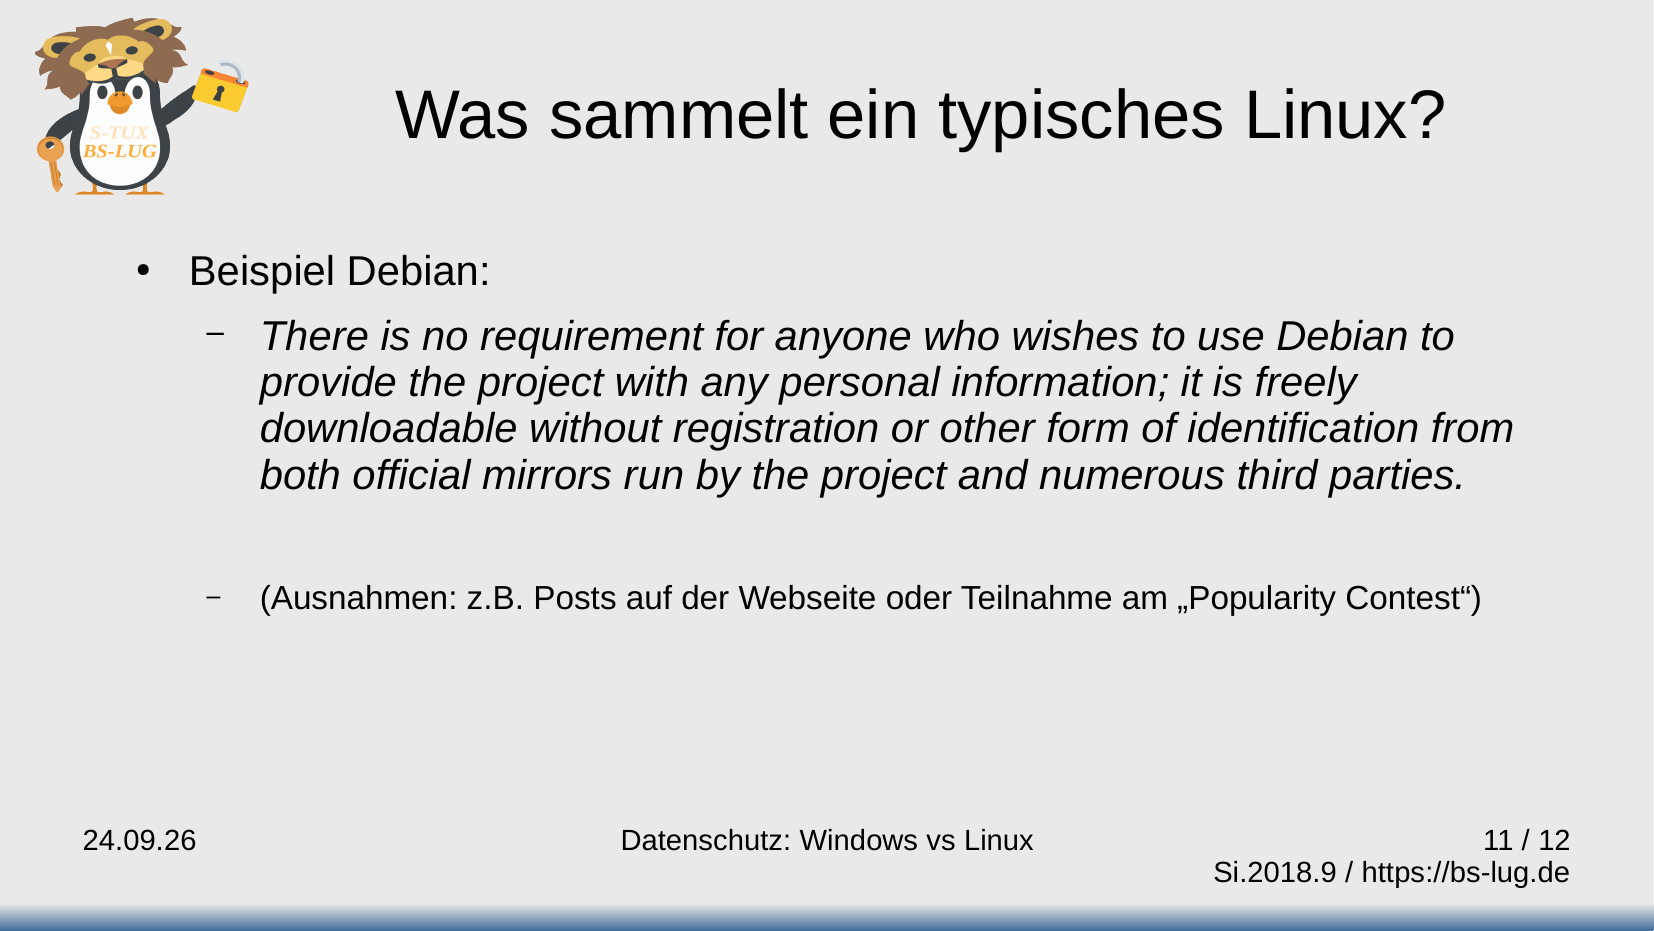

# Was sammelt ein typisches Linux?
Beispiel Debian:
There is no requirement for anyone who wishes to use Debian to provide the project with any personal information; it is freely downloadable without registration or other form of identification from both official mirrors run by the project and numerous third parties.
(Ausnahmen: z.B. Posts auf der Webseite oder Teilnahme am „Popularity Contest“)
26.09.2018
Datenschutz: Windows vs Linux
11